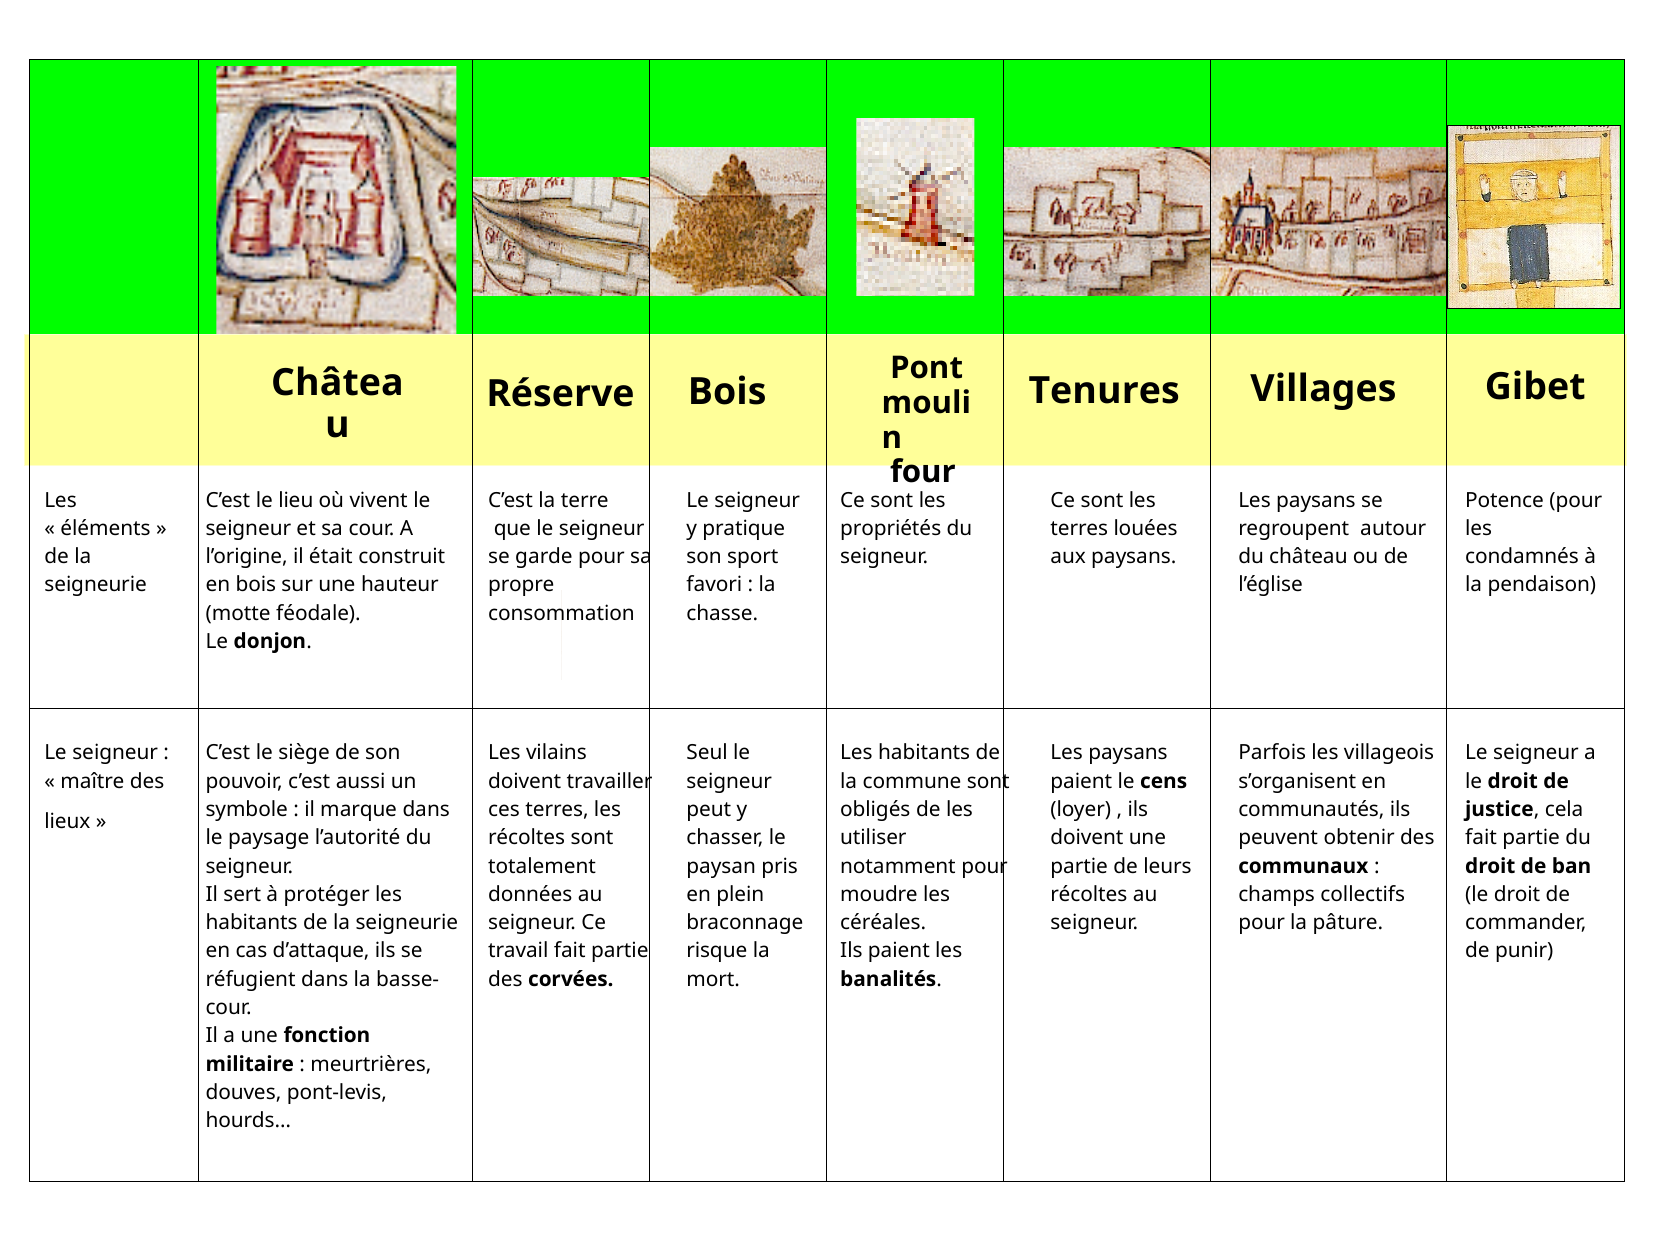

| | | | | | | | |
| --- | --- | --- | --- | --- | --- | --- | --- |
| Les « éléments » de la seigneurie | C’est le lieu où vivent le seigneur et sa cour. A l’origine, il était construit en bois sur une hauteur (motte féodale). Le donjon. | C’est la terre que le seigneur se garde pour sa propre consommation | Le seigneur y pratique son sport favori : la chasse. | Ce sont les propriétés du seigneur. | Ce sont les terres louées aux paysans. | Les paysans se regroupent autour du château ou de l’église | Potence (pour les condamnés à la pendaison) |
| Le seigneur : « maître des lieux » | C’est le siège de son pouvoir, c’est aussi un symbole : il marque dans le paysage l’autorité du seigneur. Il sert à protéger les habitants de la seigneurie en cas d’attaque, ils se réfugient dans la basse-cour. Il a une fonction militaire : meurtrières, douves, pont-levis, hourds… | Les vilains doivent travailler ces terres, les récoltes sont totalement données au seigneur. Ce travail fait partie des corvées. | Seul le seigneur peut y chasser, le paysan pris en plein braconnage risque la mort. | Les habitants de la commune sont obligés de les utiliser notamment pour moudre les céréales. Ils paient les banalités. | Les paysans paient le cens (loyer) , ils doivent une partie de leurs récoltes au seigneur. | Parfois les villageois s’organisent en communautés, ils peuvent obtenir des communaux : champs collectifs pour la pâture. | Le seigneur a le droit de justice, cela fait partie du droit de ban (le droit de commander, de punir) |
 Pont
moulin
 four
Château
Gibet
Villages
Tenures
Bois
Réserve